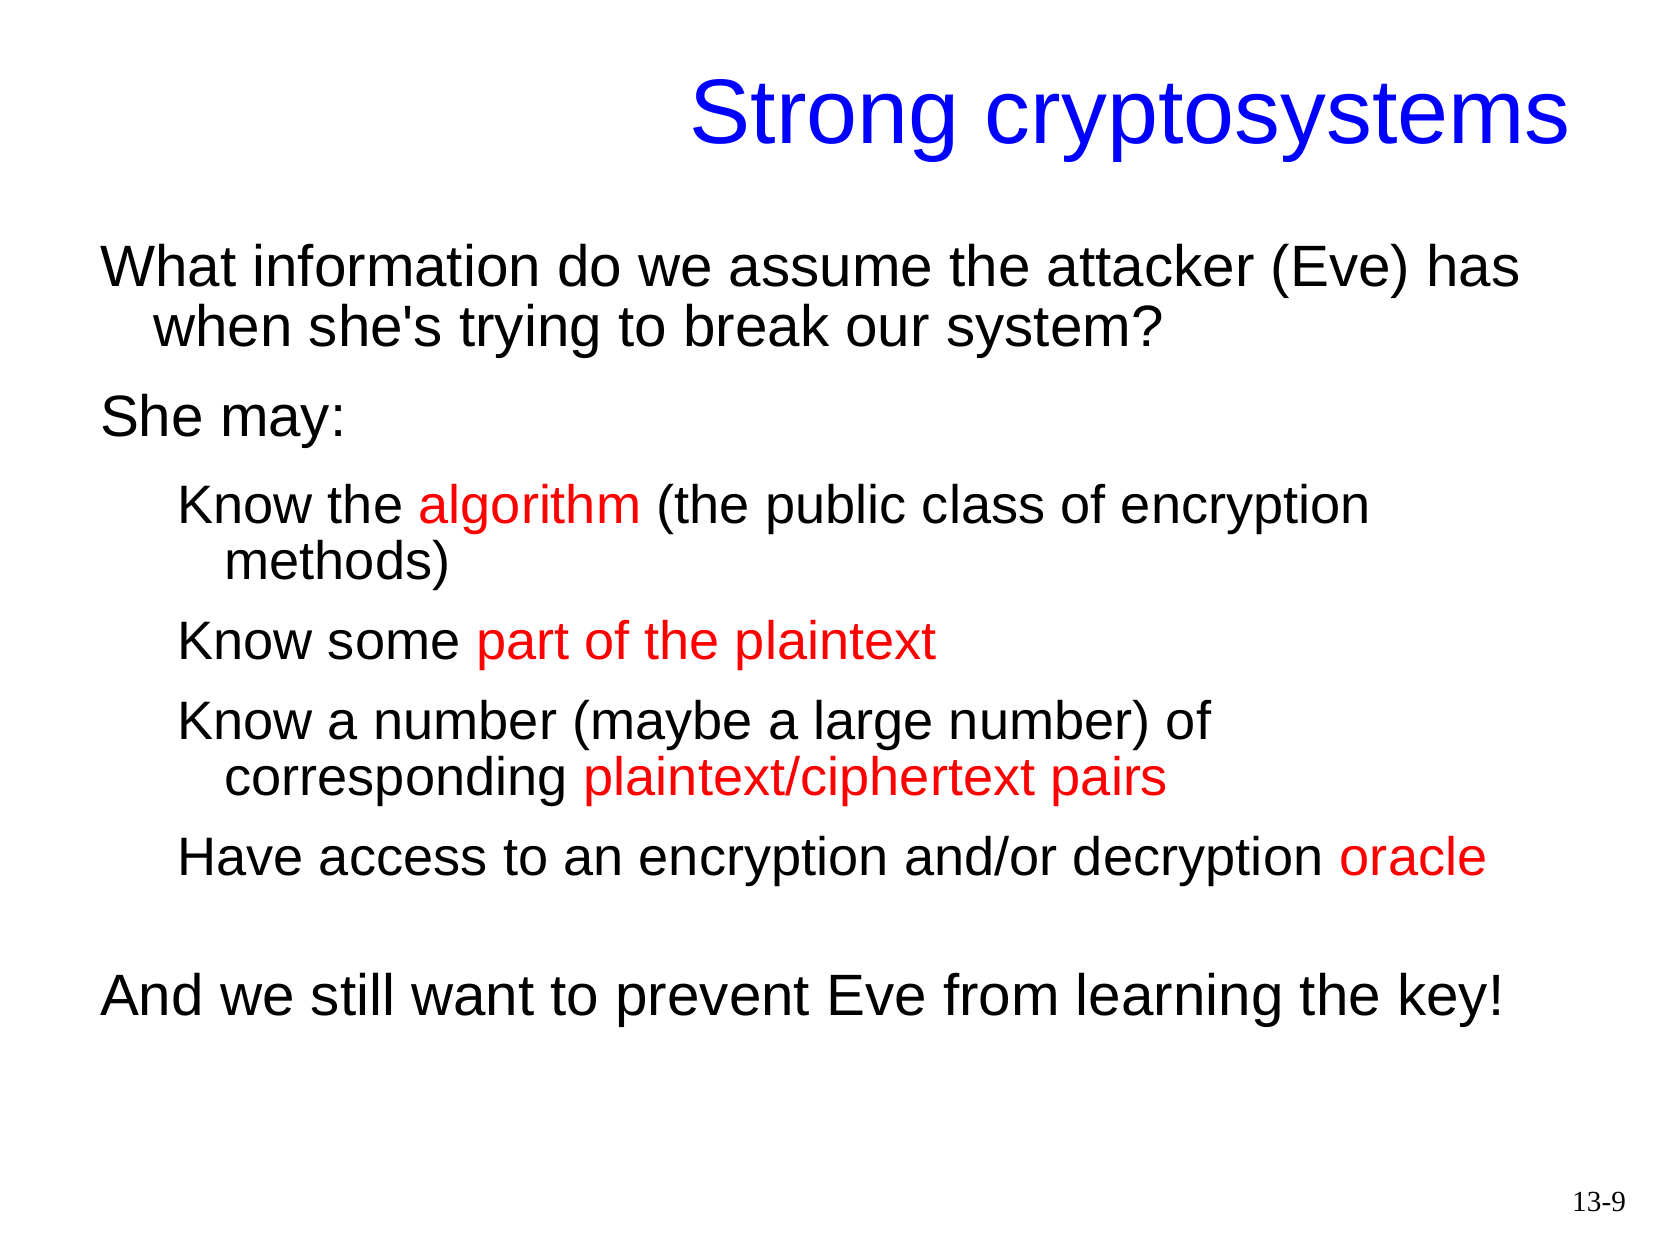

# Strong cryptosystems
What information do we assume the attacker (Eve) has when she's trying to break our system?
She may:
Know the algorithm (the public class of encryption methods)
Know some part of the plaintext
Know a number (maybe a large number) of corresponding plaintext/ciphertext pairs
Have access to an encryption and/or decryption oracle
And we still want to prevent Eve from learning the key!